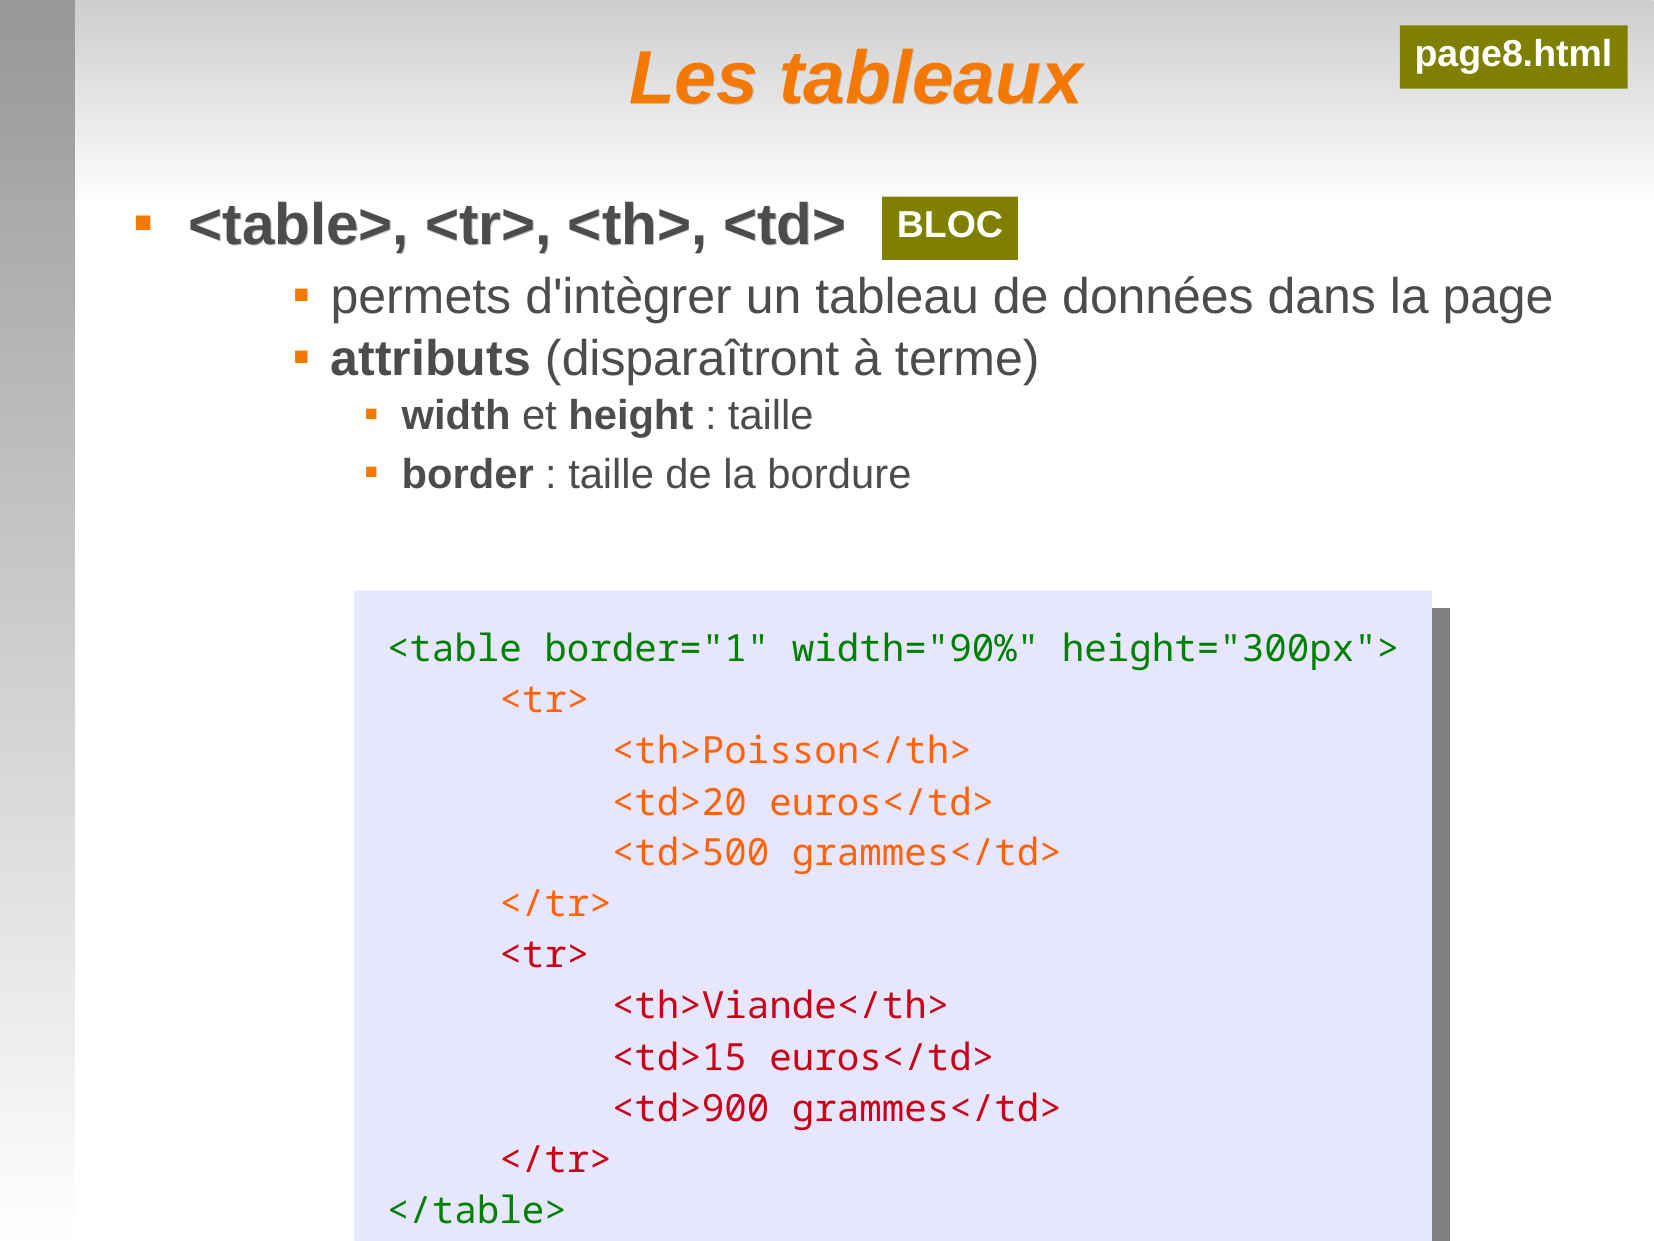

# Les tableaux
page8.html
<table>, <tr>, <th>, <td>
permets d'intègrer un tableau de données dans la page
attributs (disparaîtront à terme)
width et height : taille
border : taille de la bordure
BLOC
<table border="1" width="90%" height="300px">
 <tr>
 <th>Poisson</th>
 <td>20 euros</td>
 <td>500 grammes</td>
 </tr>
 <tr>
 <th>Viande</th>
 <td>15 euros</td>
 <td>900 grammes</td>
 </tr>
</table>